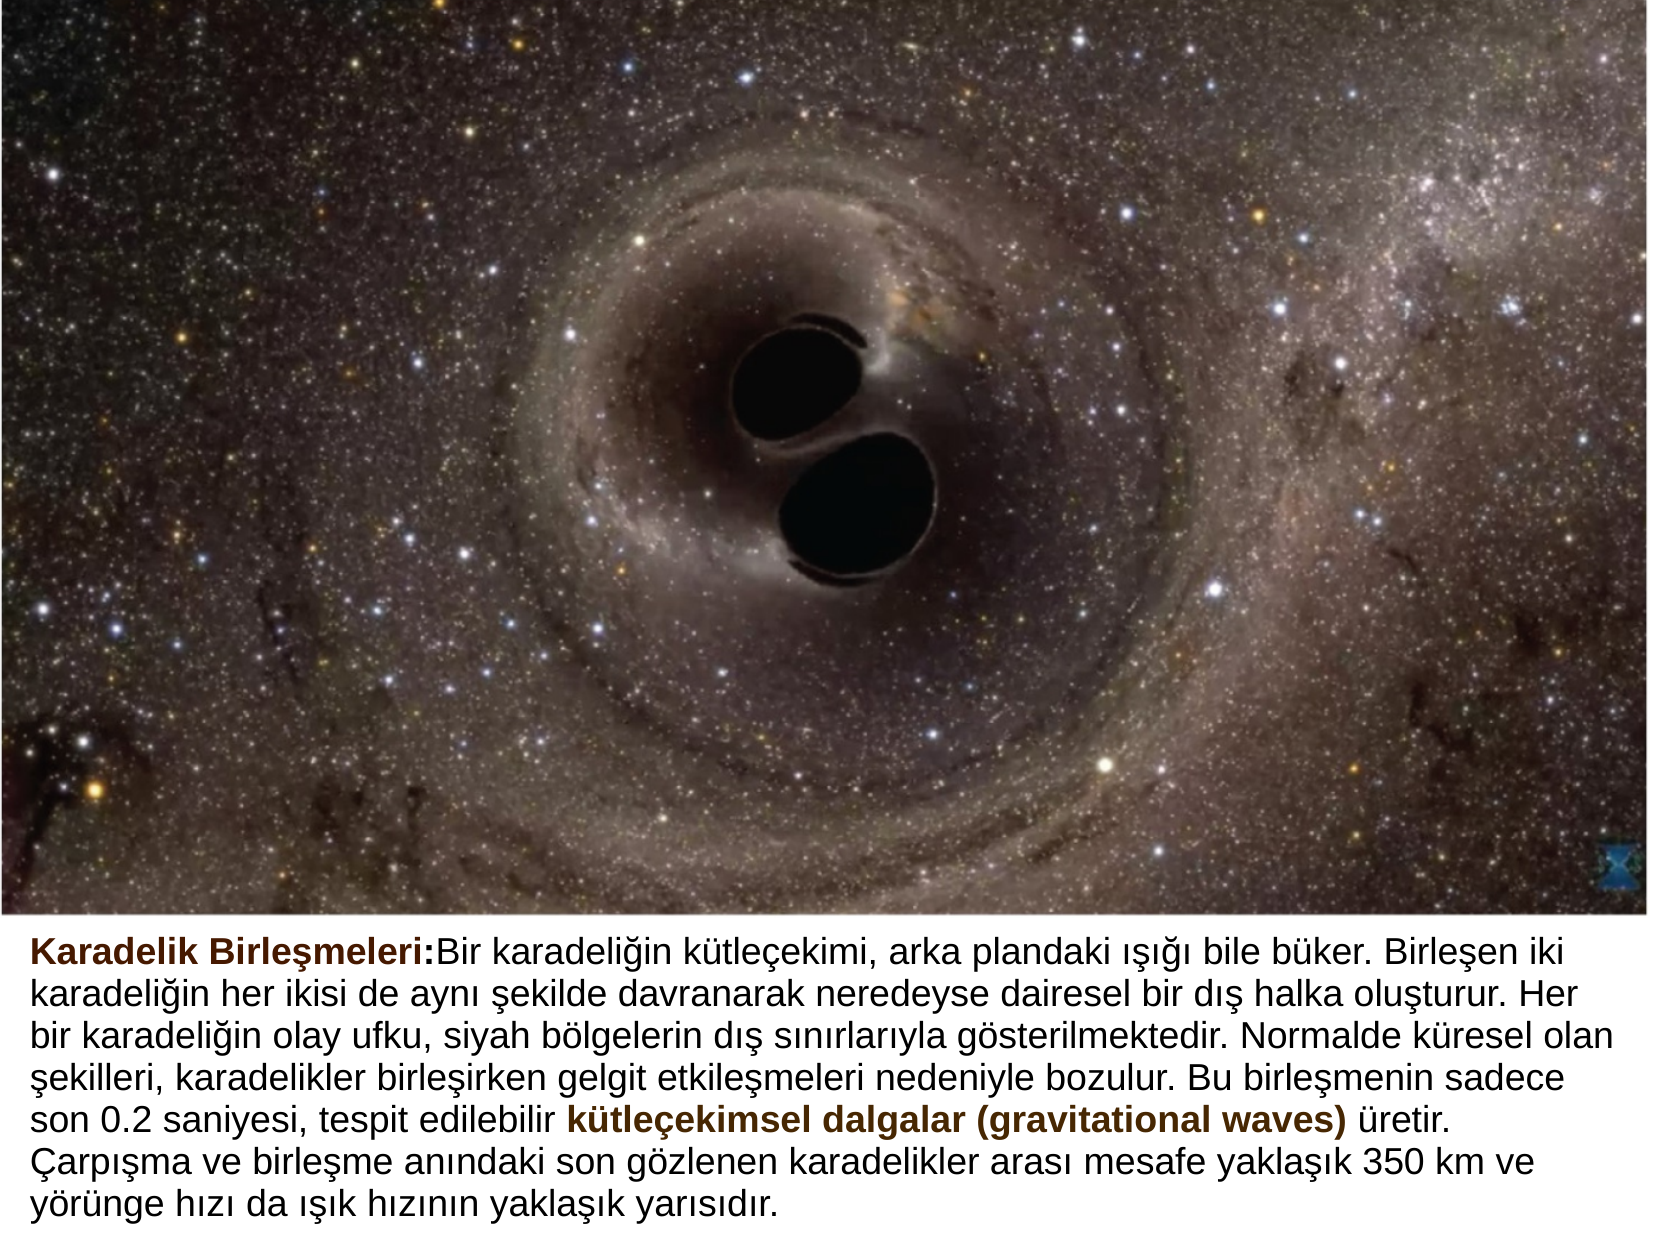

Karadelik Birleşmeleri:Bir karadeliğin kütleçekimi, arka plandaki ışığı bile büker. Birleşen iki karadeliğin her ikisi de aynı şekilde davranarak neredeyse dairesel bir dış halka oluşturur. Her bir karadeliğin olay ufku, siyah bölgelerin dış sınırlarıyla gösterilmektedir. Normalde küresel olan şekilleri, karadelikler birleşirken gelgit etkileşmeleri nedeniyle bozulur. Bu birleşmenin sadece son 0.2 saniyesi, tespit edilebilir kütleçekimsel dalgalar (gravitational waves) üretir. Çarpışma ve birleşme anındaki son gözlenen karadelikler arası mesafe yaklaşık 350 km ve yörünge hızı da ışık hızının yaklaşık yarısıdır.